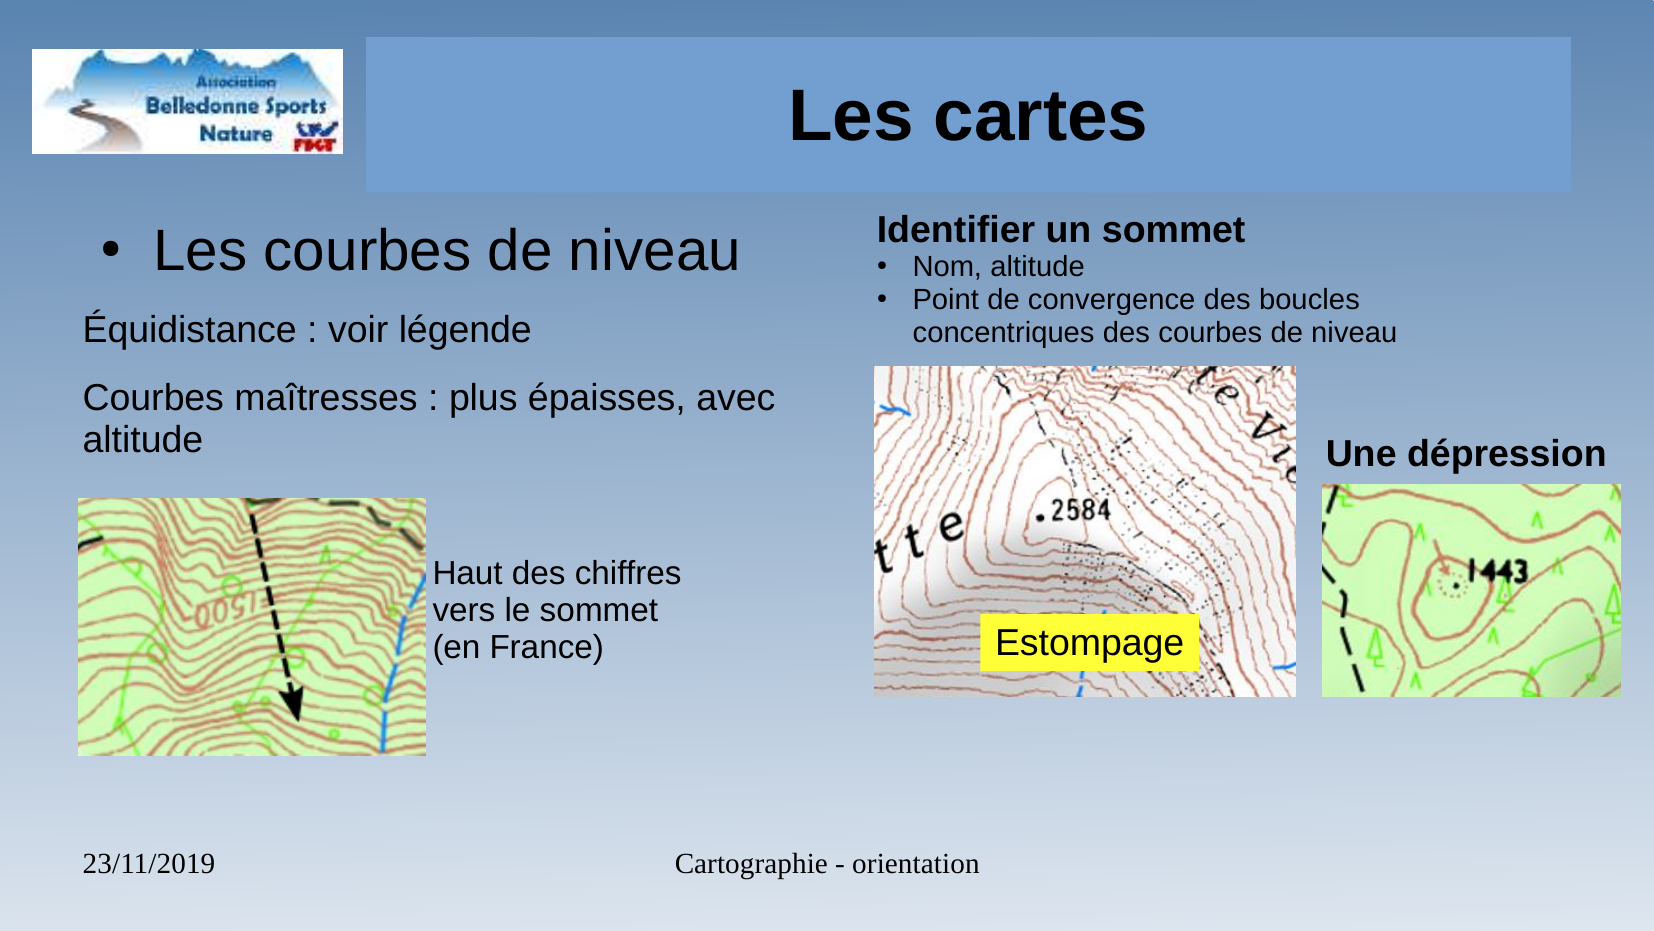

# Les cartes
Identifier un sommet
Nom, altitude
Point de convergence des boucles concentriques des courbes de niveau
Une dépression
Estompage
Les courbes de niveau
Équidistance : voir légende
Courbes maîtresses : plus épaisses, avec altitude
Haut des chiffres
vers le sommet
(en France)